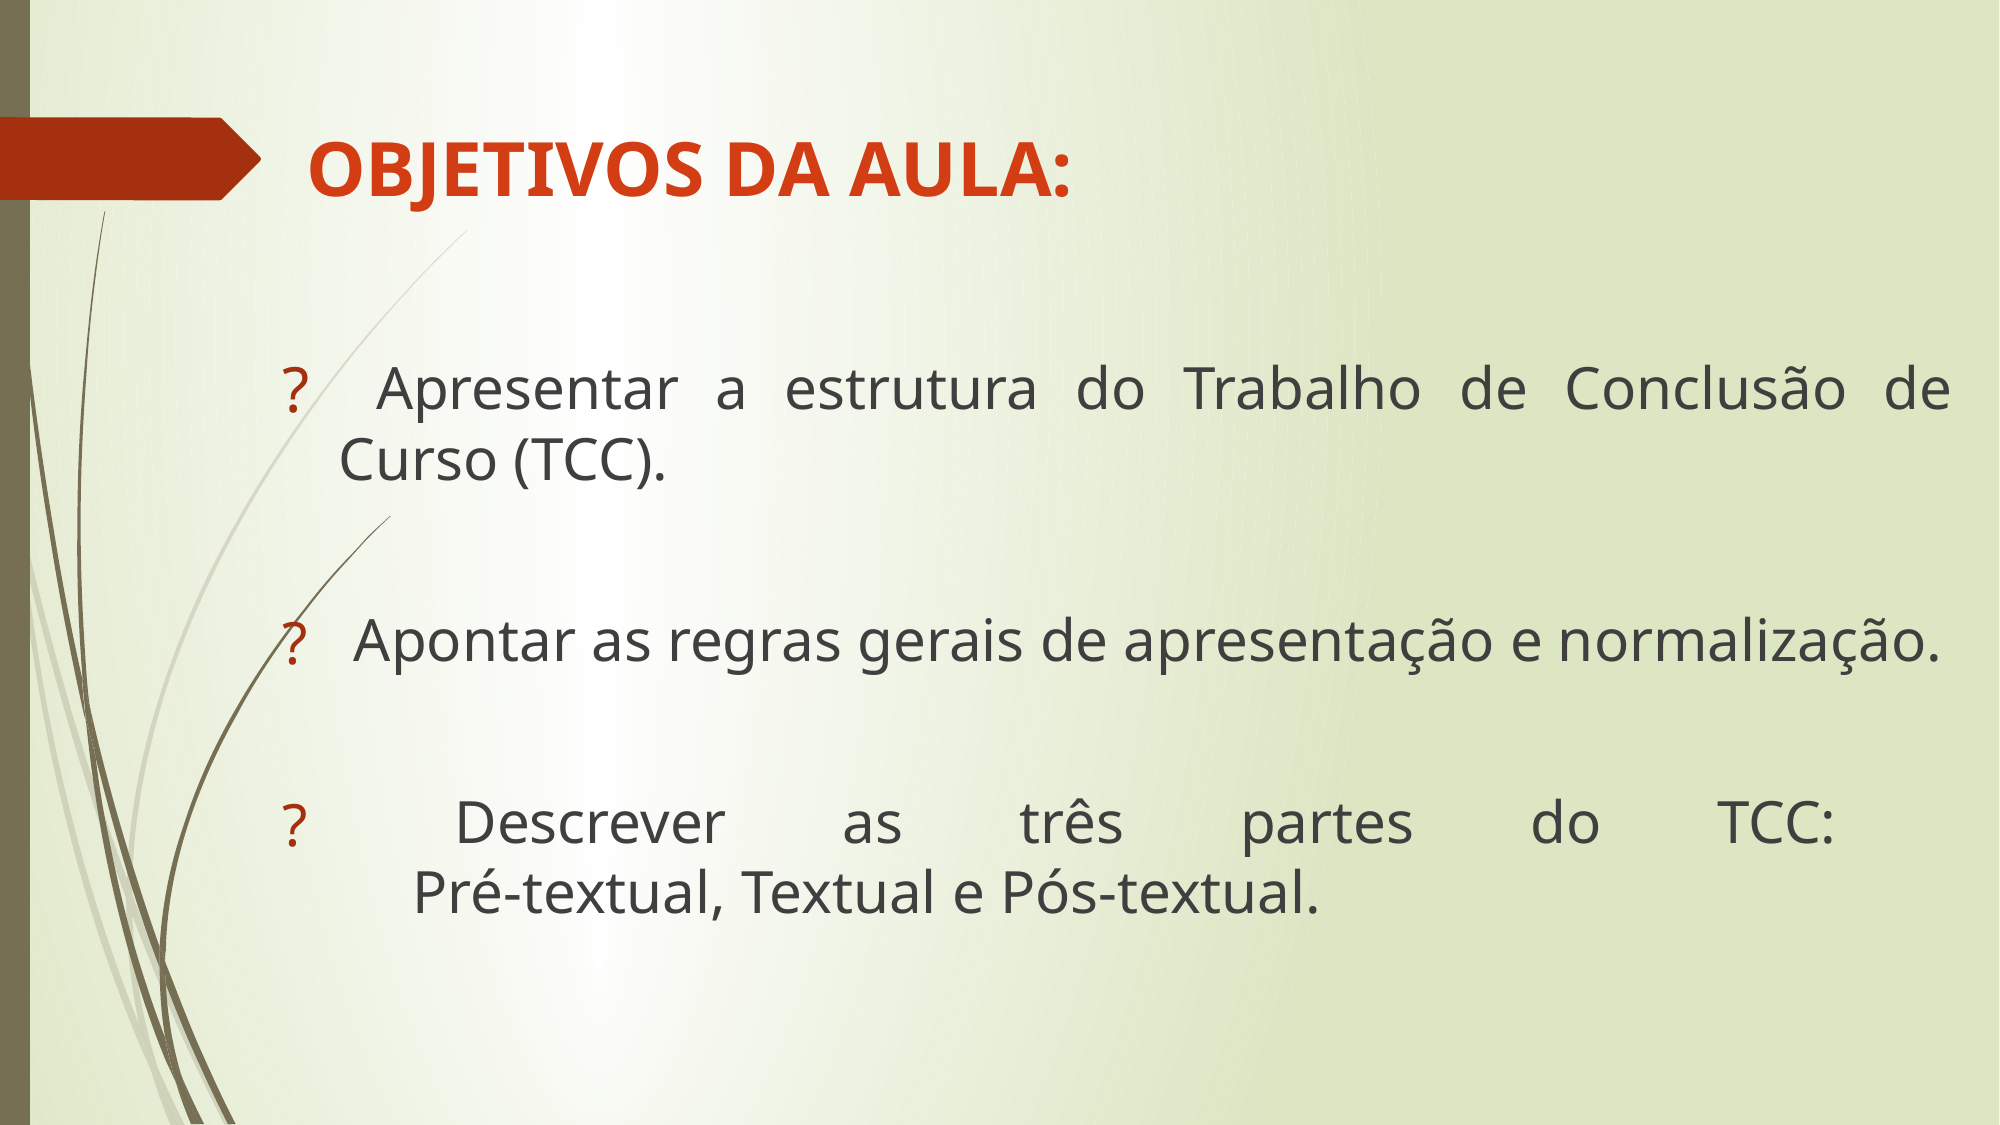

# OBJETIVOS DA AULA:
 Apresentar a estrutura do Trabalho de Conclusão de Curso (TCC).
 Apontar as regras gerais de apresentação e normalização.
 Descrever as três partes do TCC:
	Pré-textual, Textual e Pós-textual.